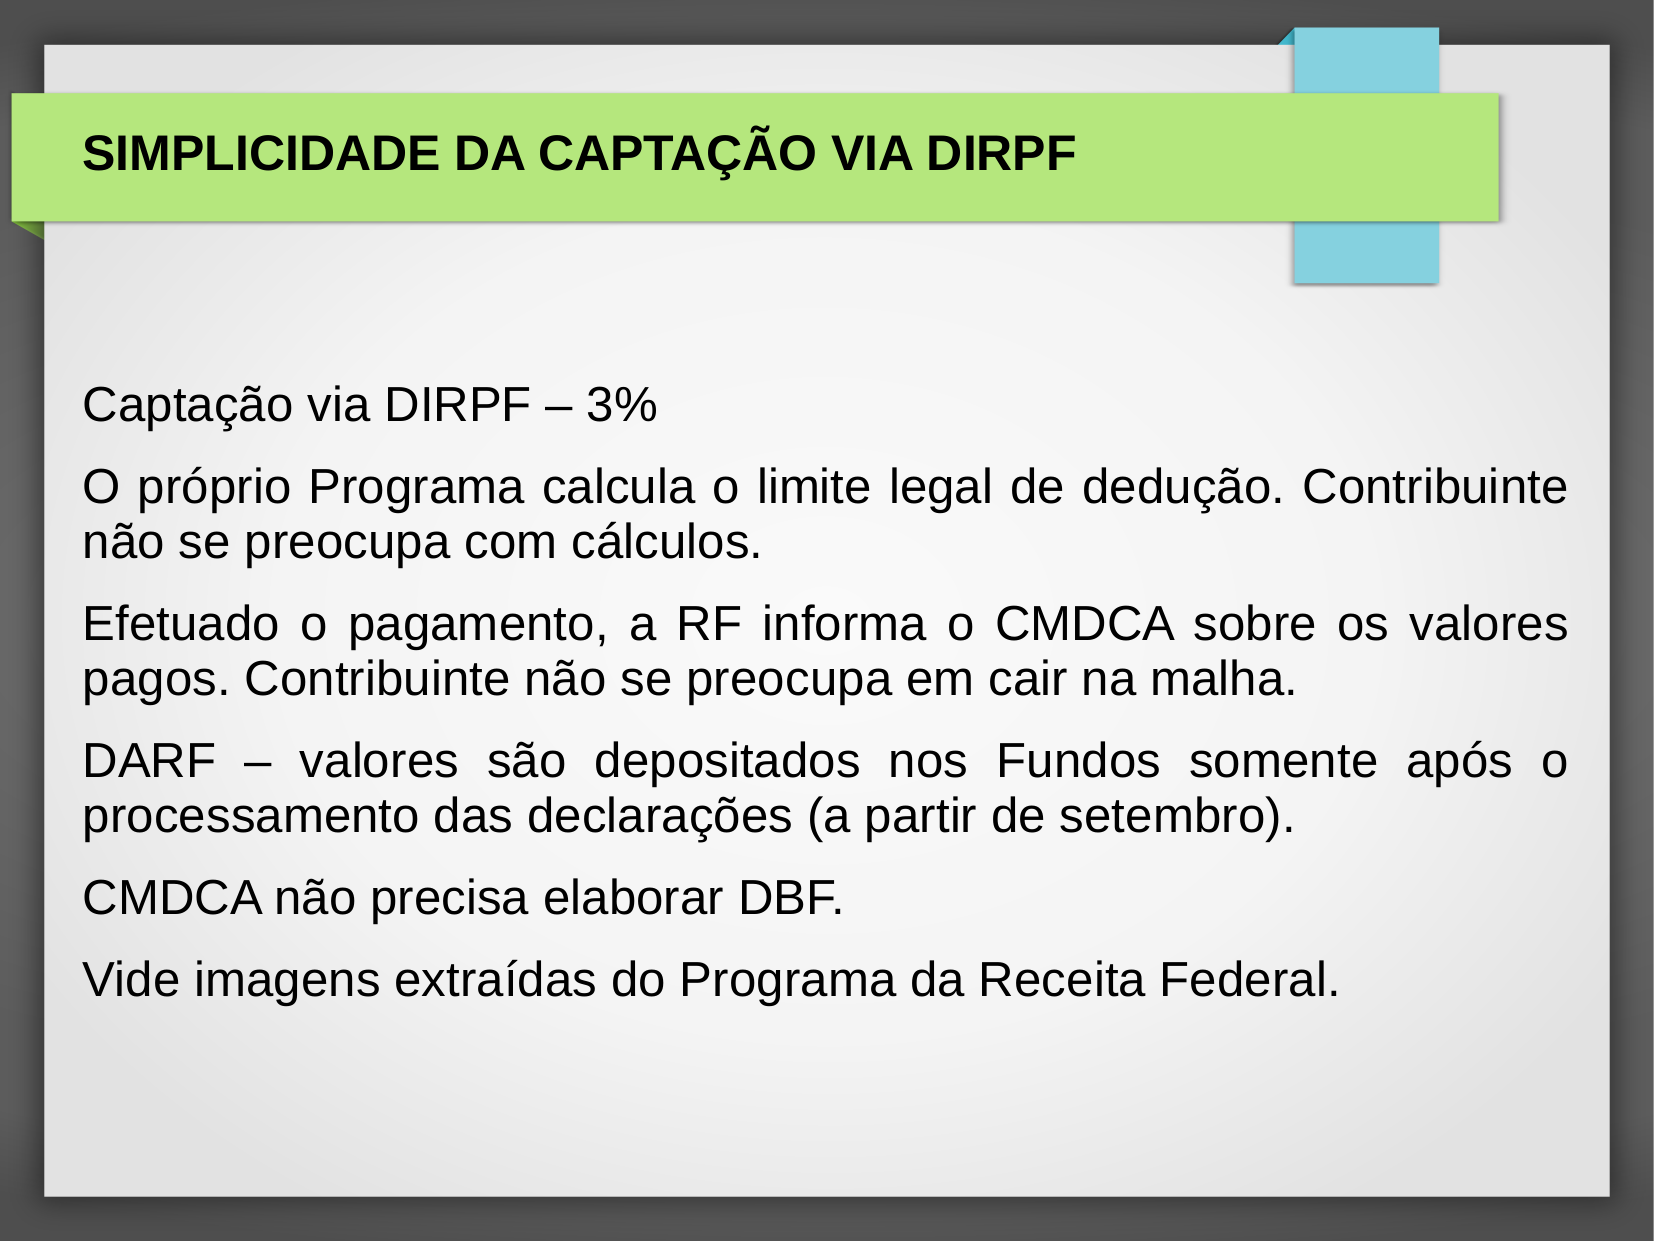

# SIMPLICIDADE DA CAPTAÇÃO VIA DIRPF
Captação via DIRPF – 3%
O próprio Programa calcula o limite legal de dedução. Contribuinte não se preocupa com cálculos.
Efetuado o pagamento, a RF informa o CMDCA sobre os valores pagos. Contribuinte não se preocupa em cair na malha.
DARF – valores são depositados nos Fundos somente após o processamento das declarações (a partir de setembro).
CMDCA não precisa elaborar DBF.
Vide imagens extraídas do Programa da Receita Federal.